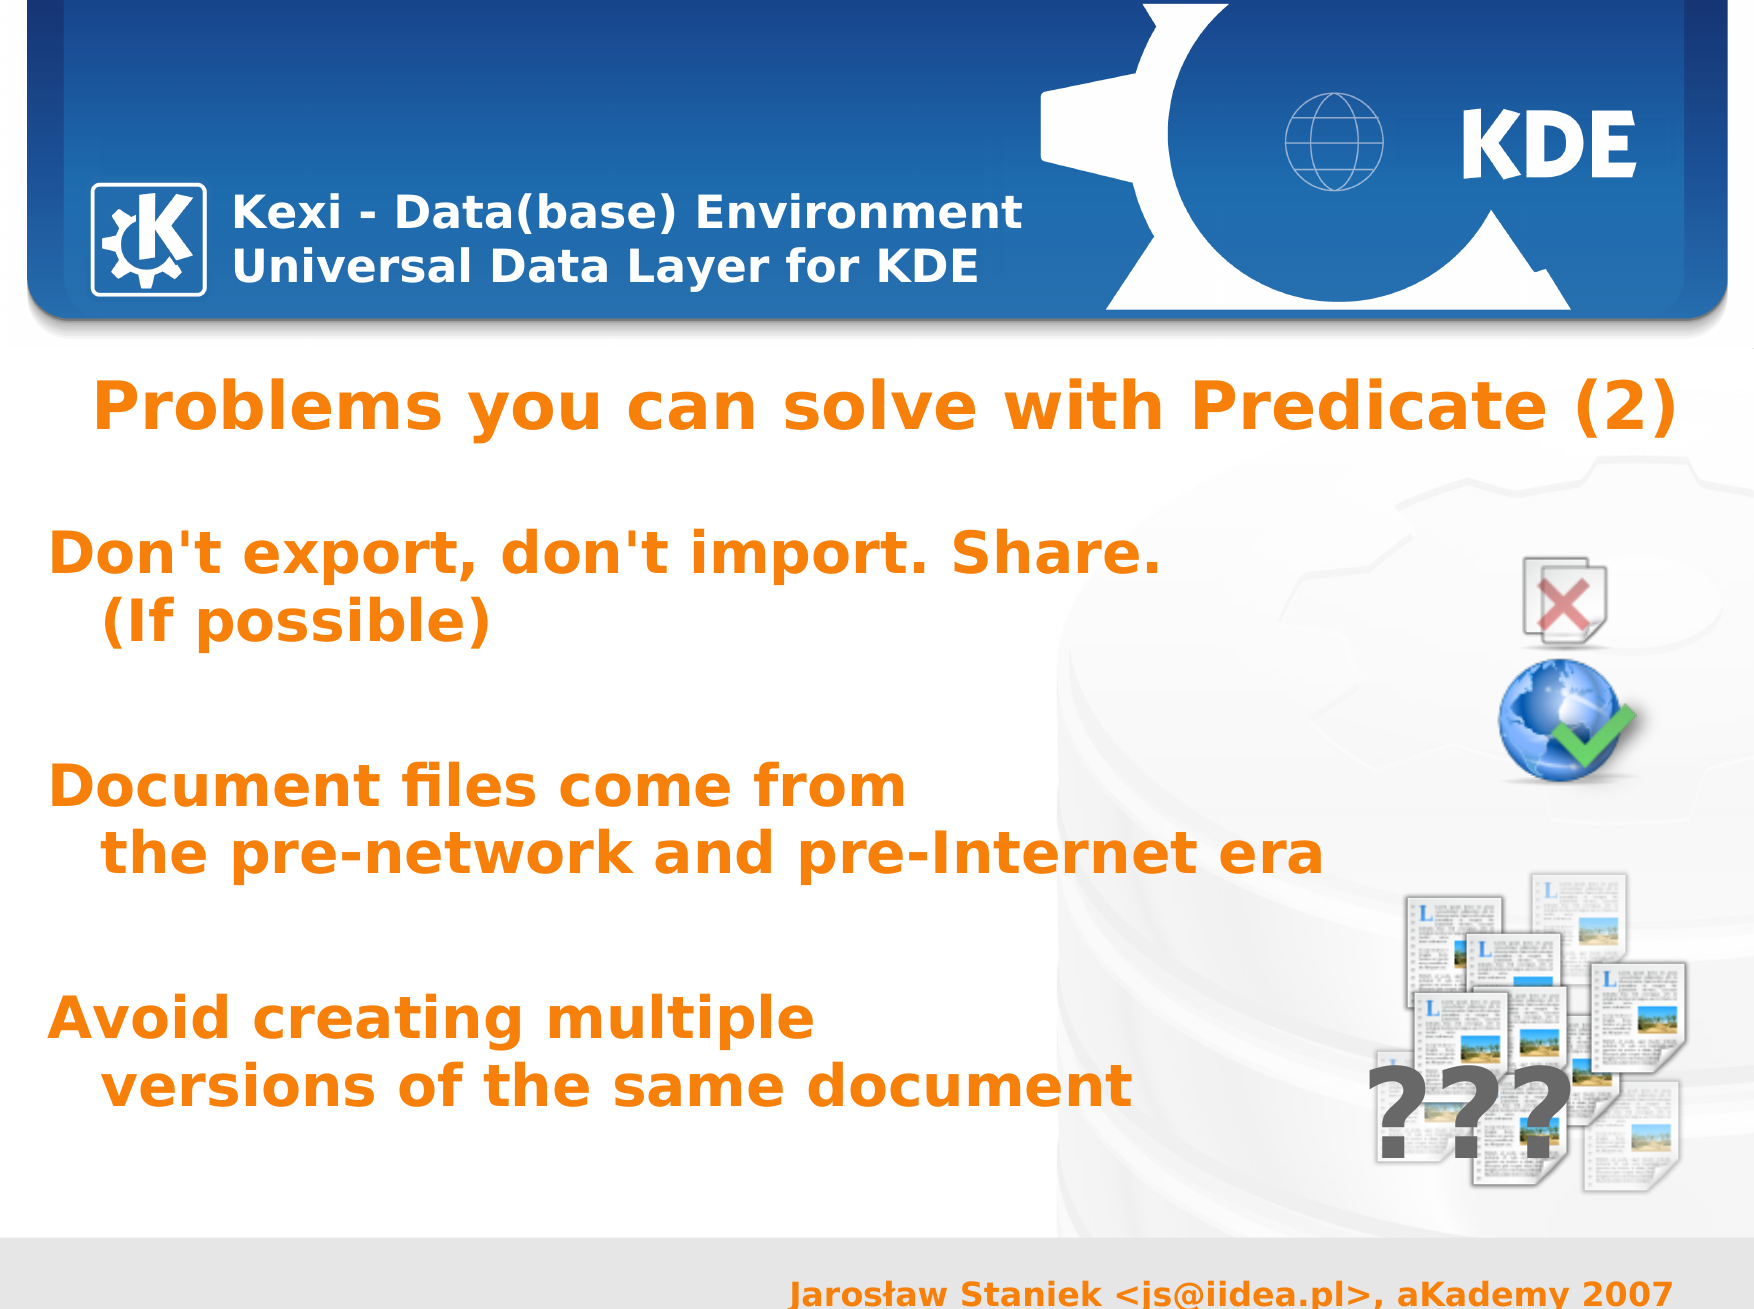

# Problems you can solve with Predicate (2)
Don't export, don't import. Share.
(If possible)
Document files come from
the pre-network and pre-Internet era
Avoid creating multiple
versions of the same document
???